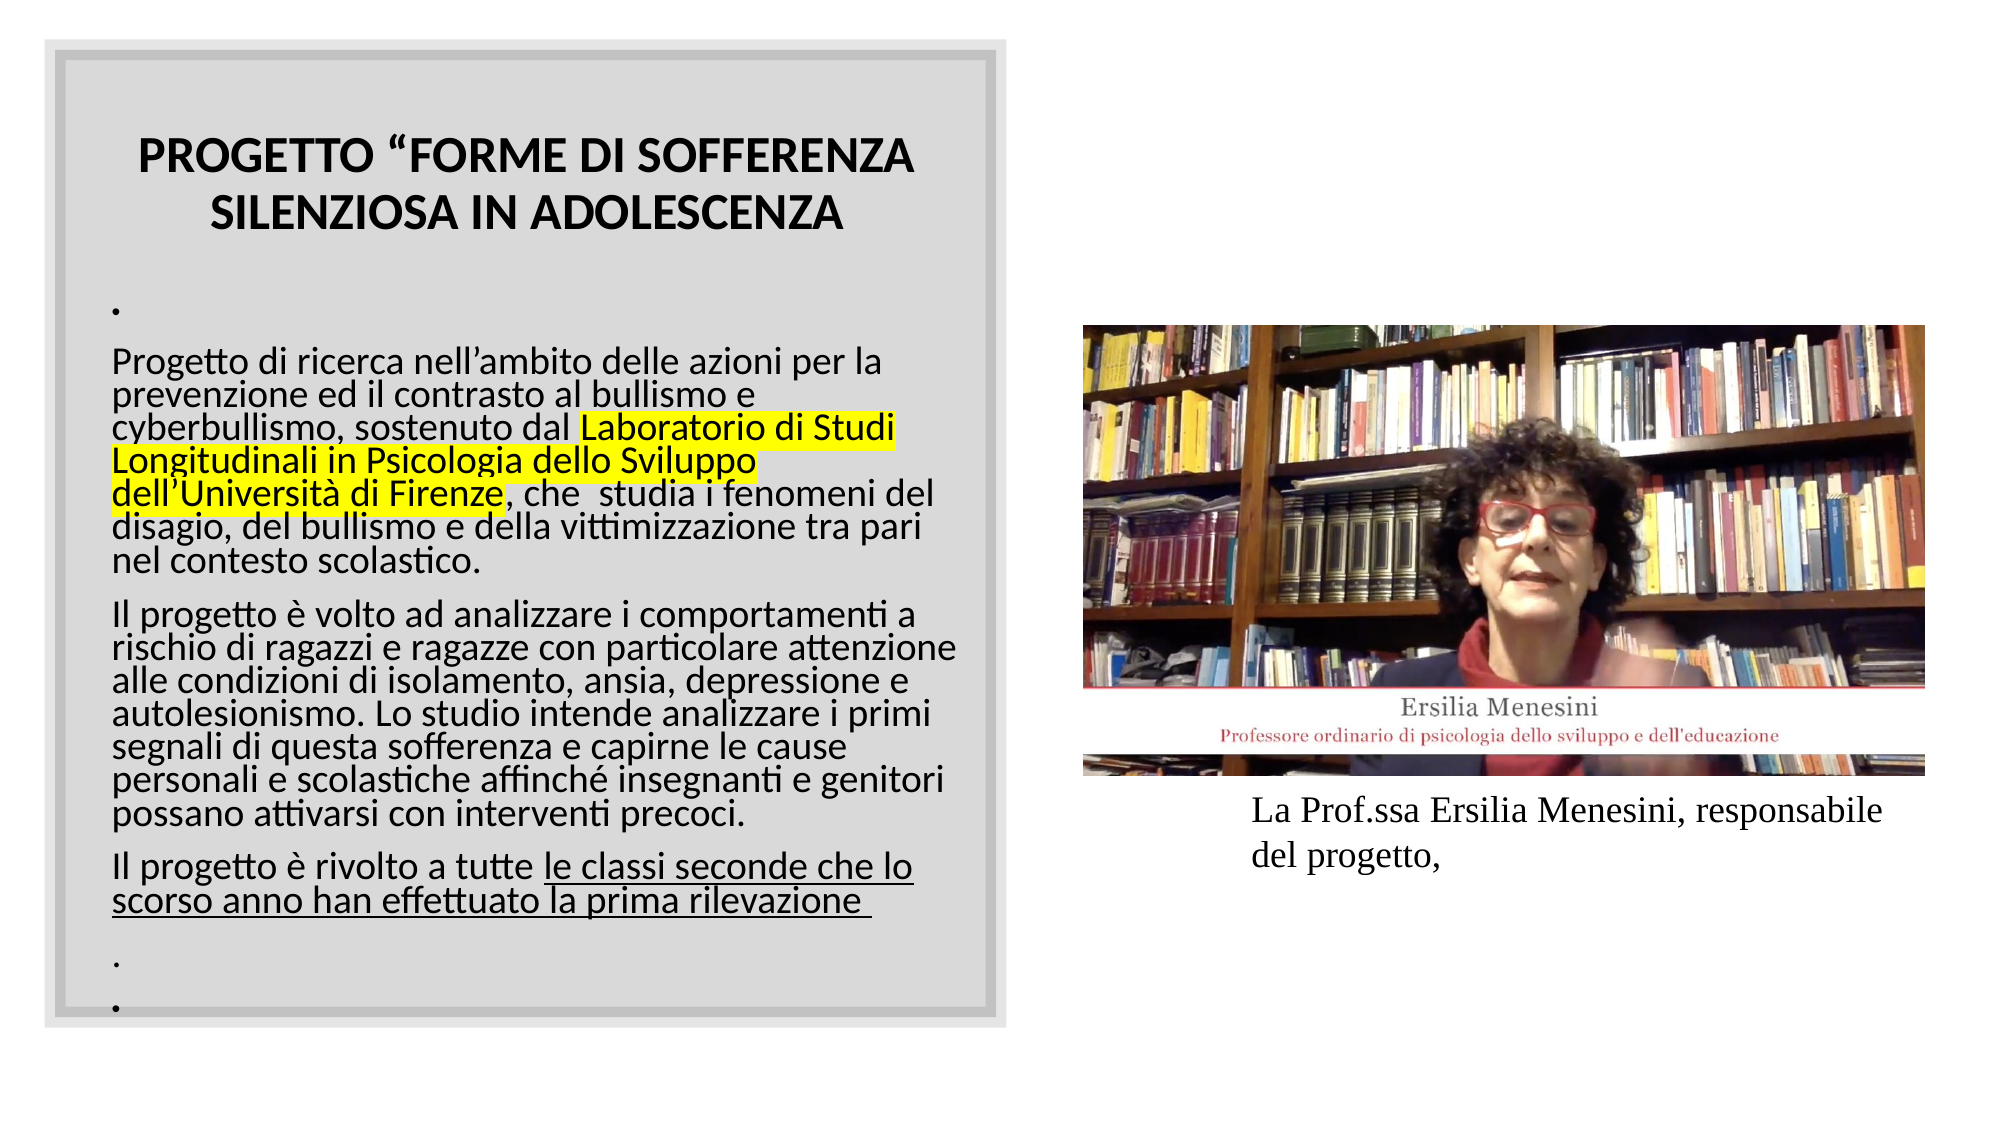

# PROGETTO “FORME DI SOFFERENZA SILENZIOSA IN ADOLESCENZA
Progetto di ricerca nell’ambito delle azioni per la prevenzione ed il contrasto al bullismo e cyberbullismo, sostenuto dal Laboratorio di Studi Longitudinali in Psicologia dello Sviluppo dell’Università di Firenze, che studia i fenomeni del disagio, del bullismo e della vittimizzazione tra pari nel contesto scolastico.
Il progetto è volto ad analizzare i comportamenti a rischio di ragazzi e ragazze con particolare attenzione alle condizioni di isolamento, ansia, depressione e autolesionismo. Lo studio intende analizzare i primi segnali di questa sofferenza e capirne le cause personali e scolastiche affinché insegnanti e genitori possano attivarsi con interventi precoci.
Il progetto è rivolto a tutte le classi seconde che lo scorso anno han effettuato la prima rilevazione
.
La Prof.ssa Ersilia Menesini, responsabile del progetto,